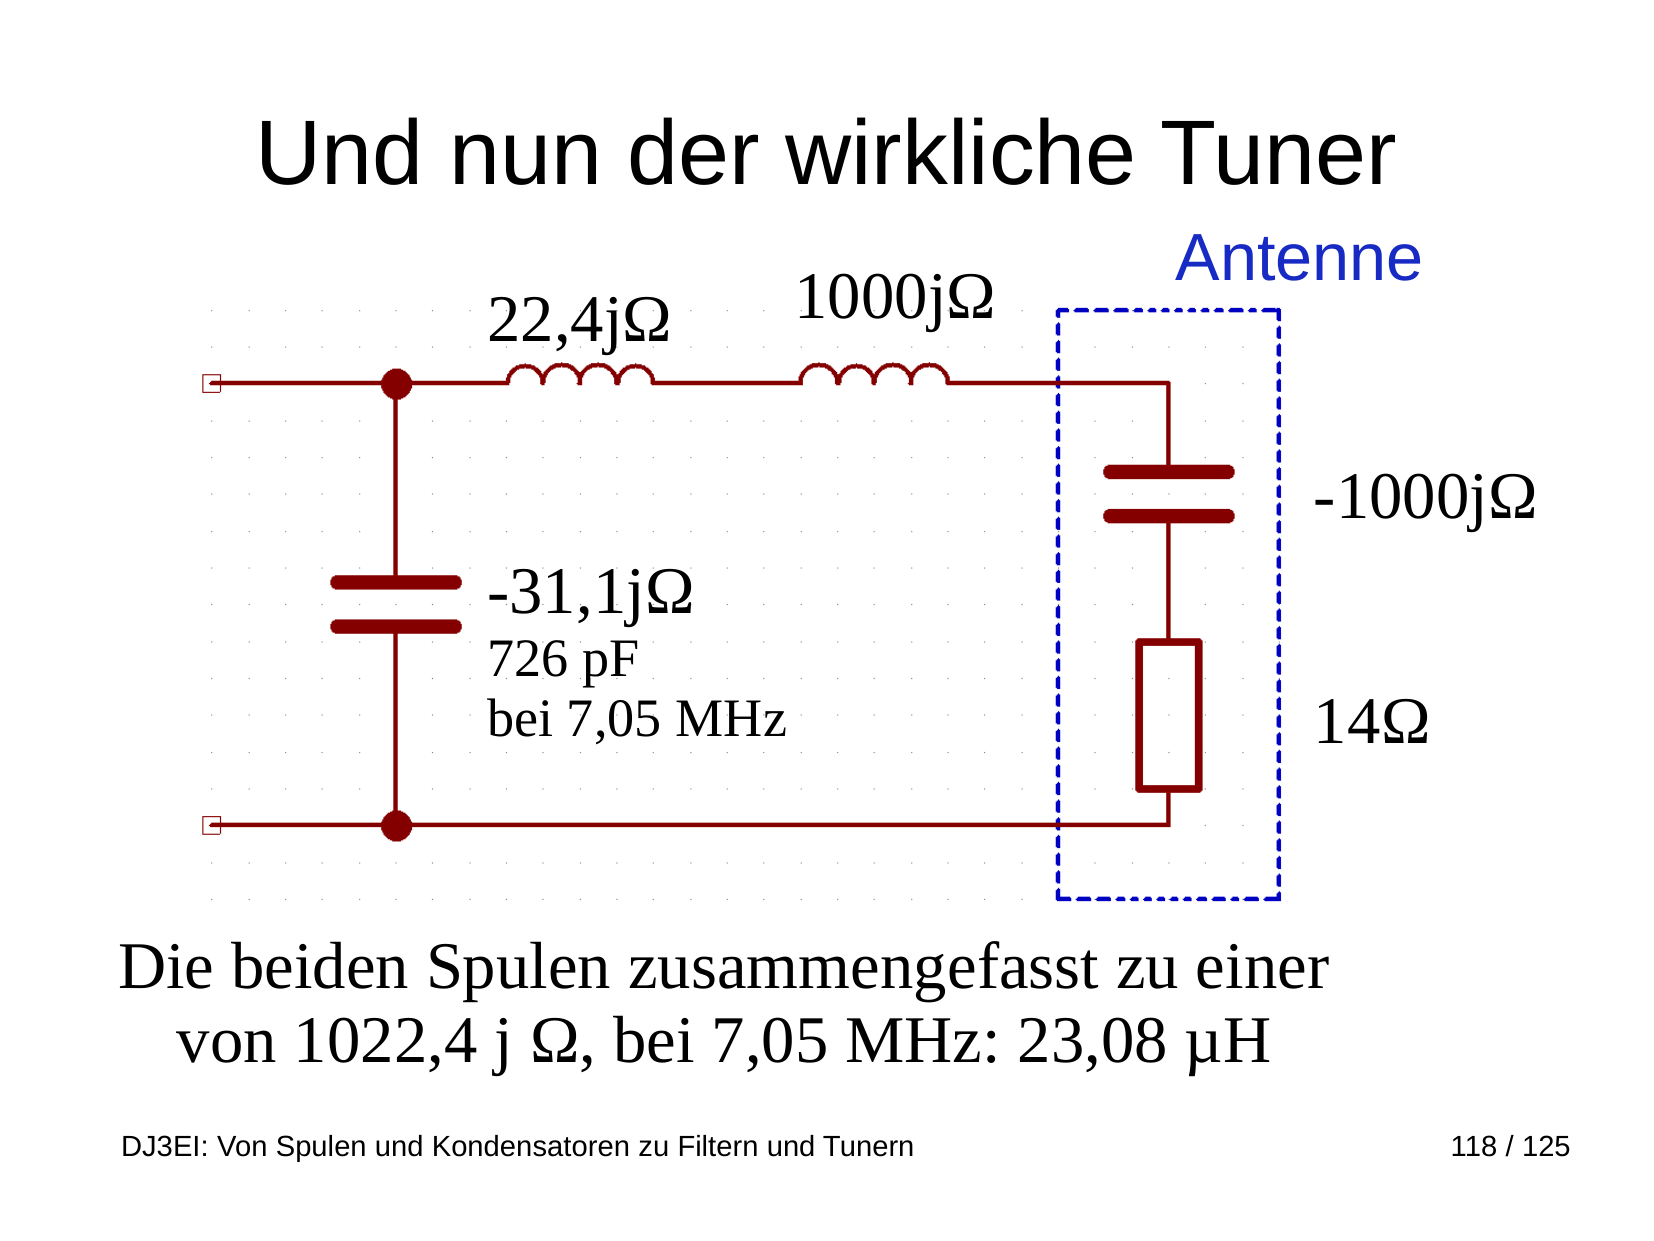

# Und nun der wirkliche Tuner
Antenne
1000jΩ
22,4jΩ
-1000jΩ
-31,1jΩ
726 pF
bei 7,05 MHz
14Ω
Die beiden Spulen zusammengefasst zu einer
von 1022,4 j Ω, bei 7,05 MHz: 23,08 µH